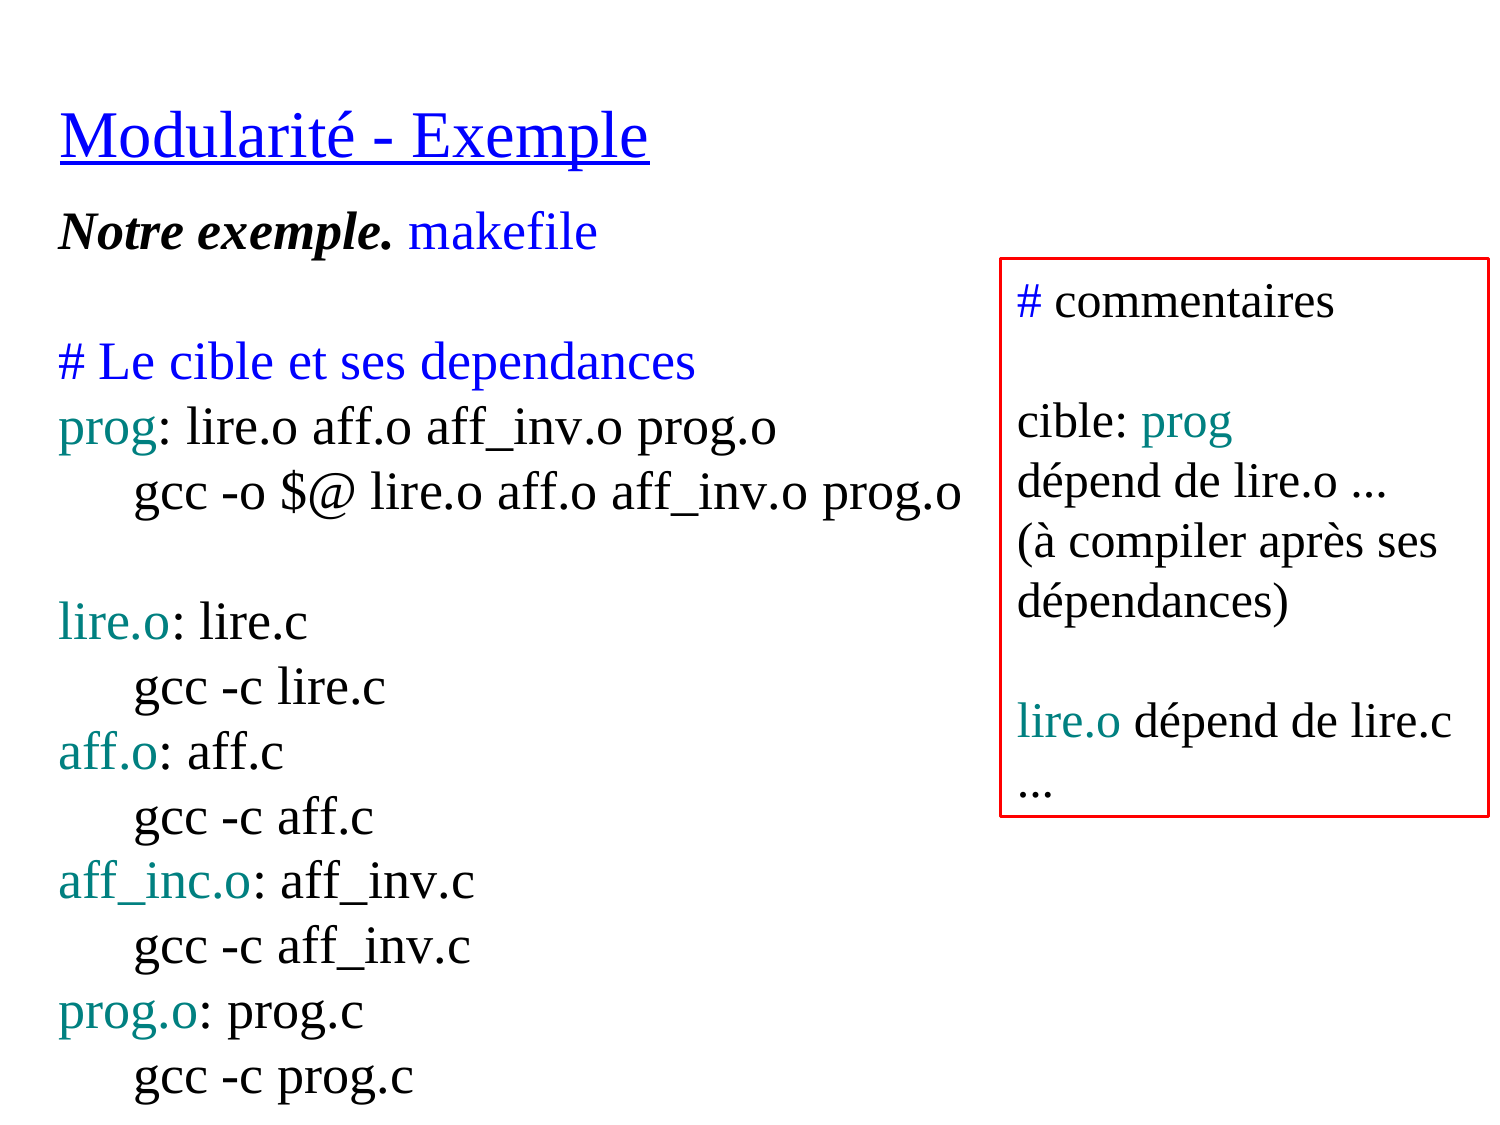

Modularité - Exemple
Notre exemple. makefile
# Le cible et ses dependances
prog: lire.o aff.o aff_inv.o prog.o
	gcc -o $@ lire.o aff.o aff_inv.o prog.o
lire.o: lire.c
	gcc -c lire.c
aff.o: aff.c
	gcc -c aff.c
aff_inc.o: aff_inv.c
	gcc -c aff_inv.c
prog.o: prog.c
	gcc -c prog.c
# commentaires
cible: prog
dépend de lire.o ...
(à compiler après ses dépendances)
lire.o dépend de lire.c
...
Notre exemple. programme.c dépend des autres --> l'ordre de compilation:
	gcc -c lire.c --> resultat: fichier objet lire.o
	gcc -c aff.c --> aff.o
	gcc -c aff_inv.c --> aff_inv.o
	gcc -c prog.c --> aff_inv.o
	gcc -o prog lire.o aff.o aff_inv.o prog.o --> executable prog